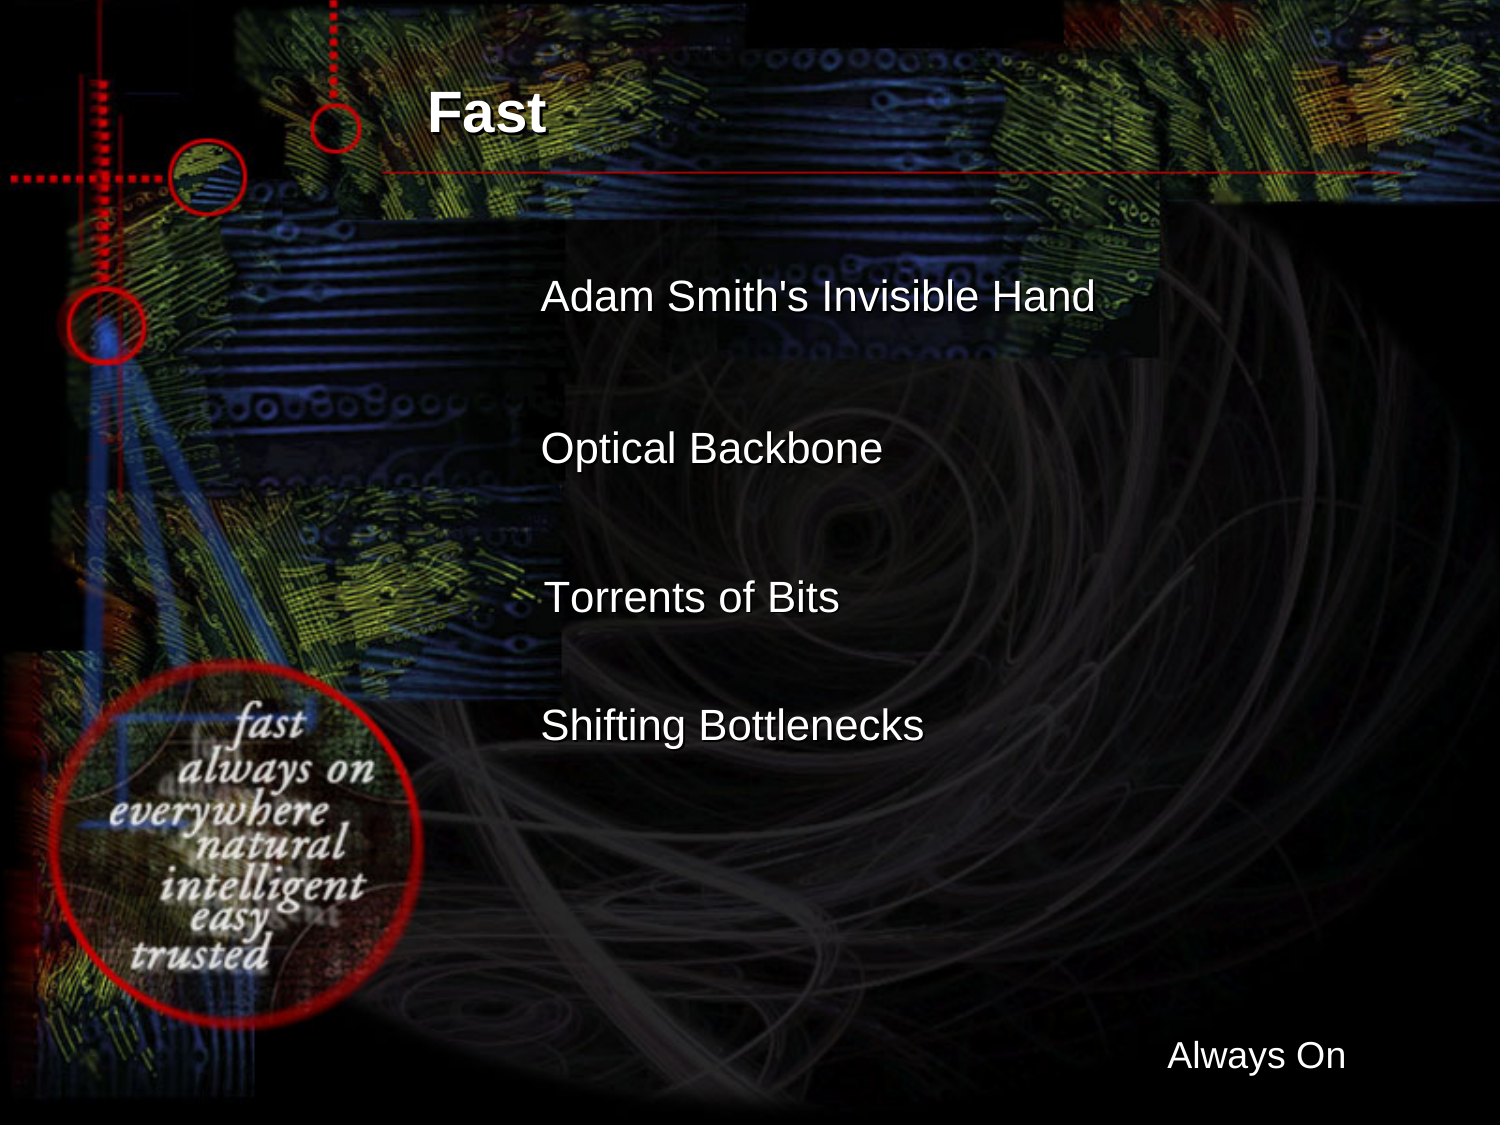

# Fast
Adam Smith's Invisible Hand
Optical Backbone
Torrents of Bits
Shifting Bottlenecks
Always On